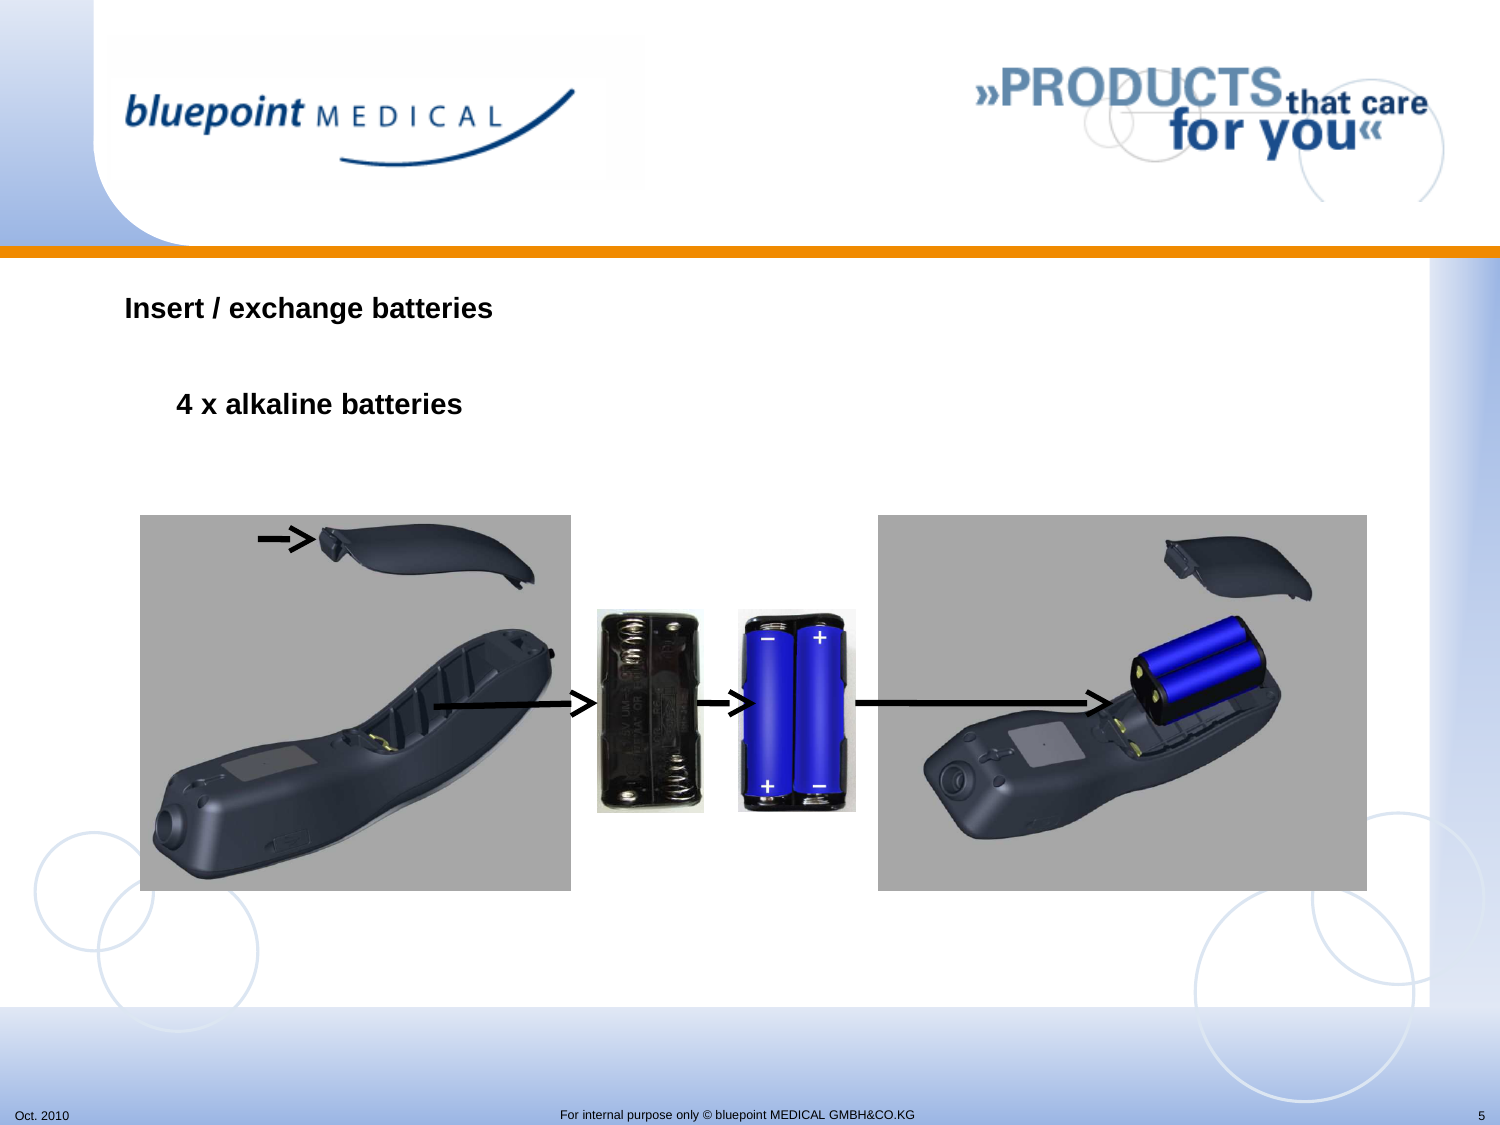

Insert / exchange batteries
4 x alkaline batteries